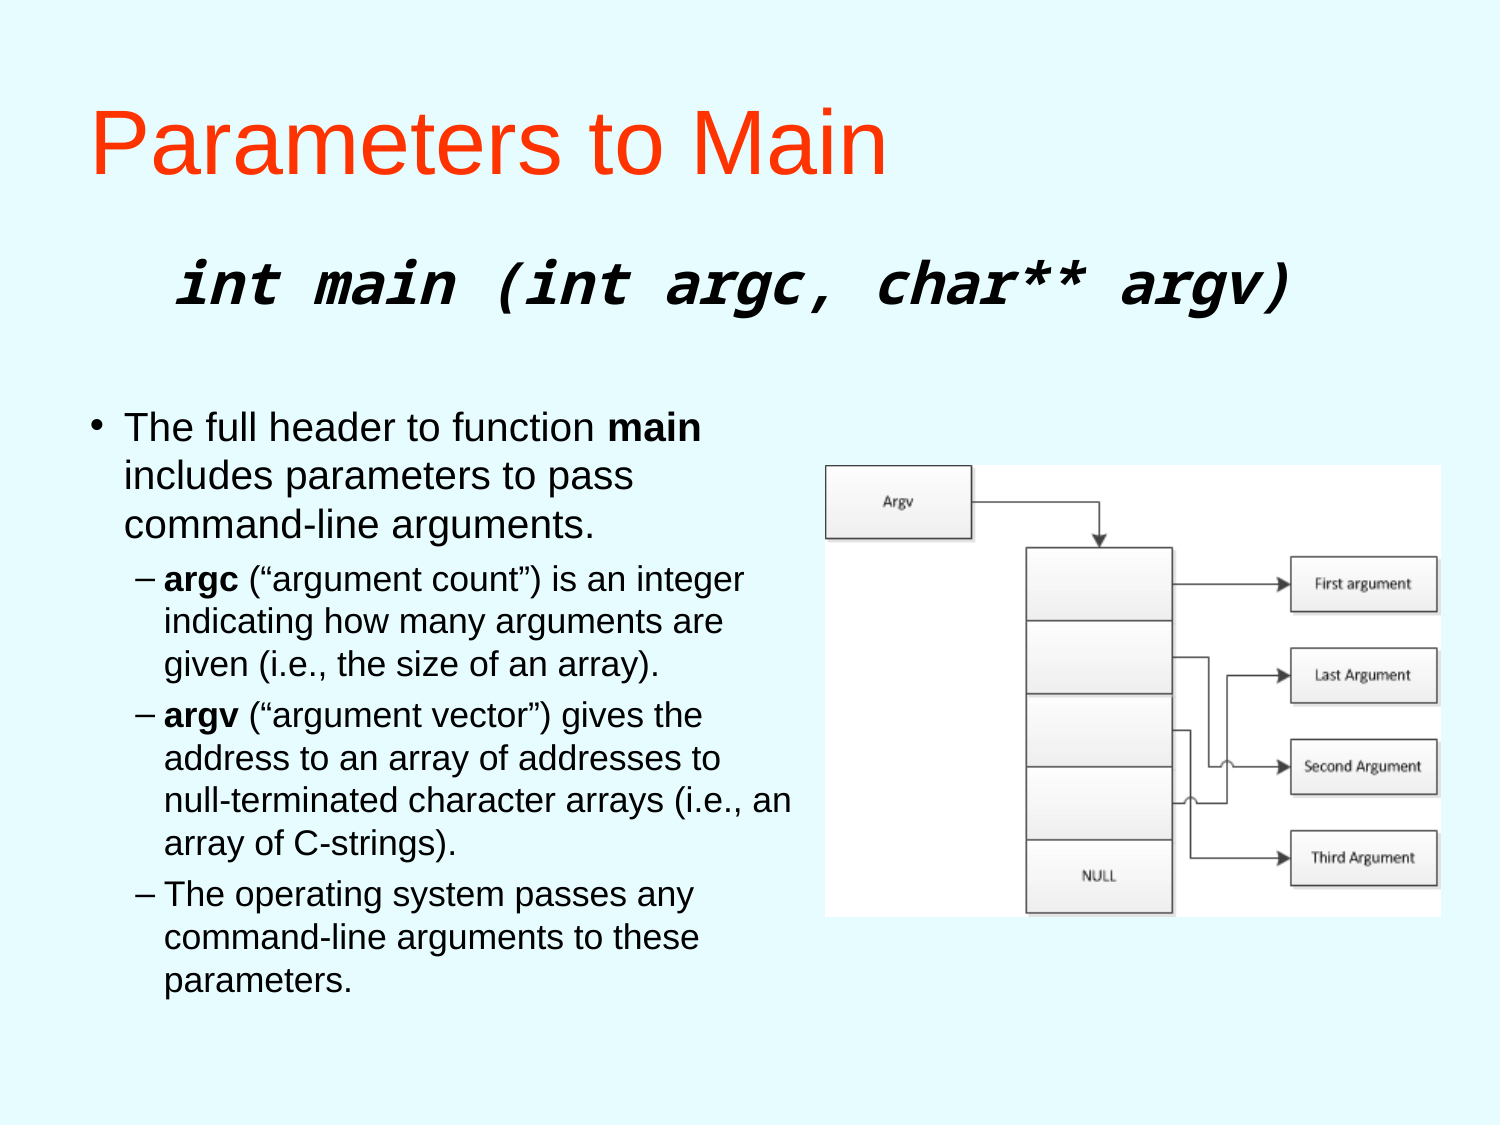

# Parameters to Main
int main (int argc, char** argv)
The full header to function main includes parameters to pass command-line arguments.
argc (“argument count”) is an integer indicating how many arguments are given (i.e., the size of an array).
argv (“argument vector”) gives the address to an array of addresses to null-terminated character arrays (i.e., an array of C-strings).
The operating system passes any command-line arguments to these parameters.